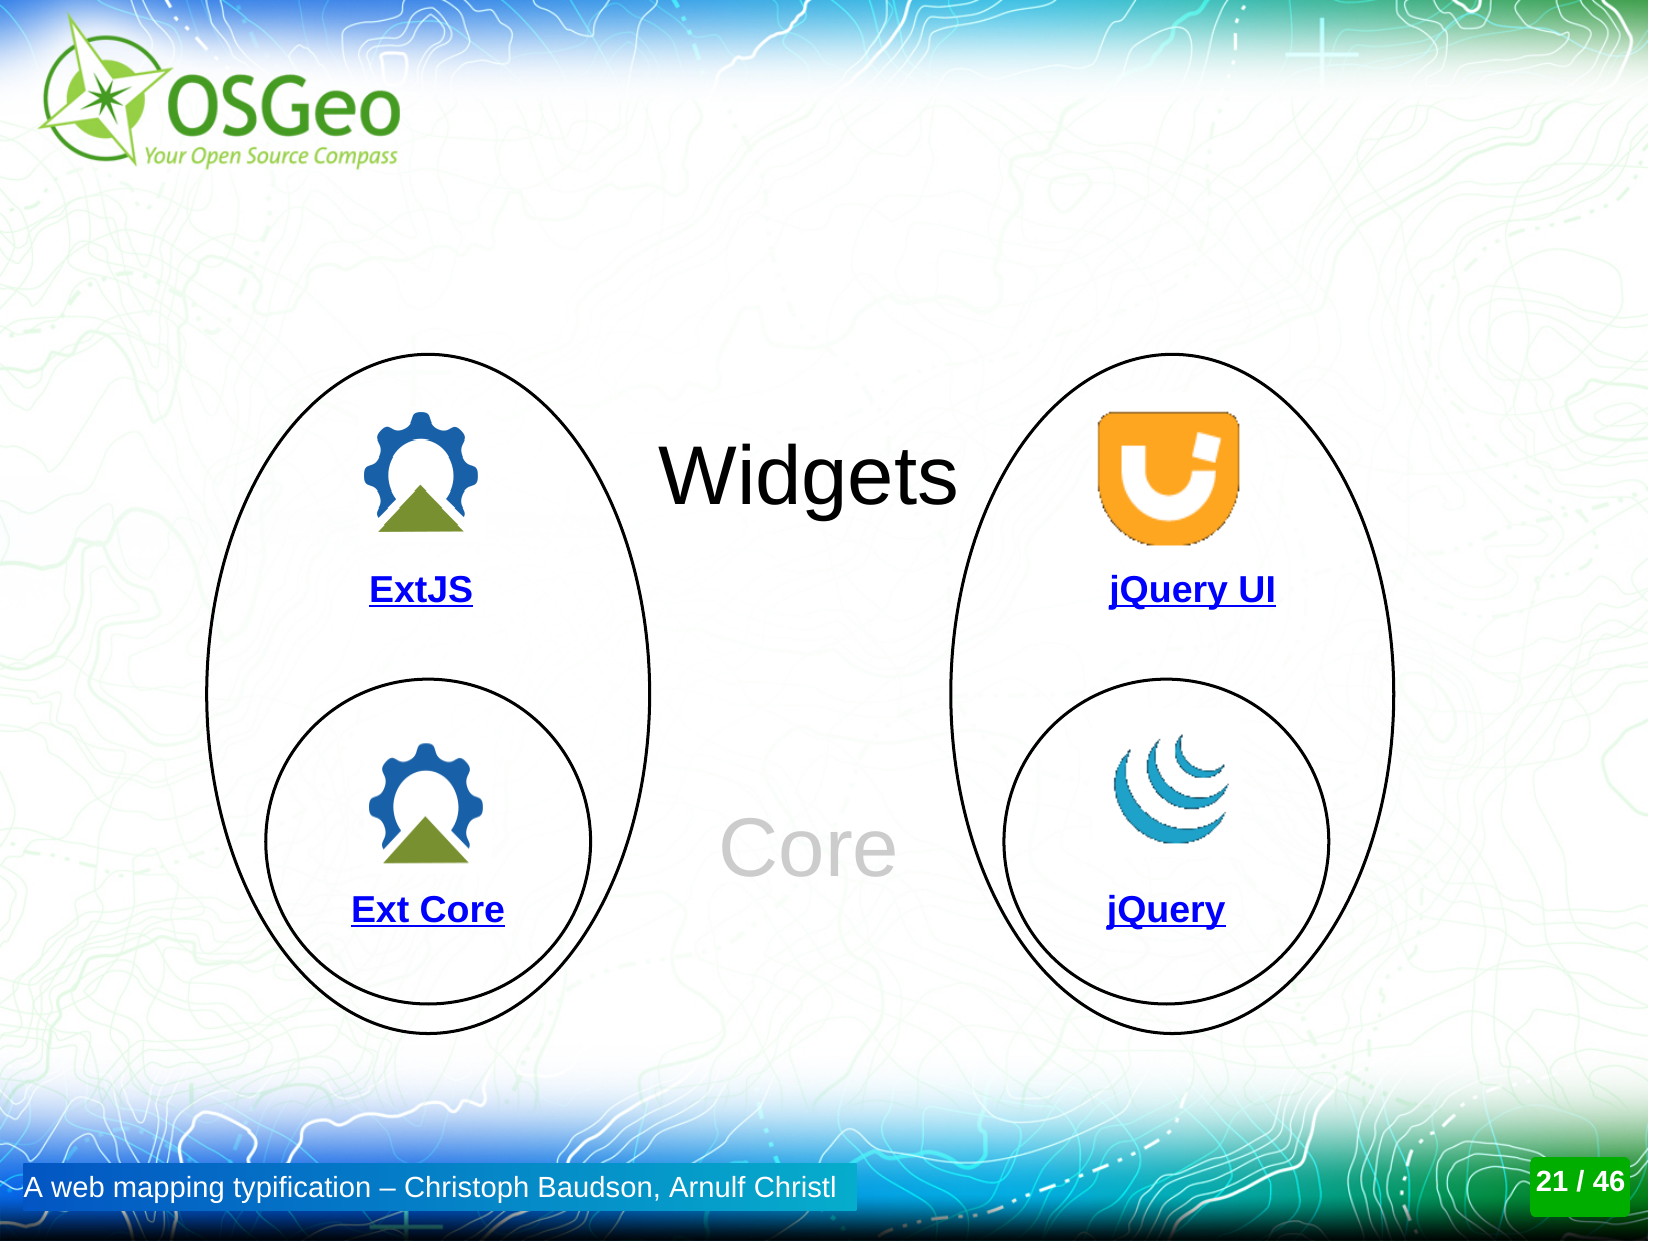

Widgets
Core
ExtJS
jQuery UI
Ext Core
jQuery